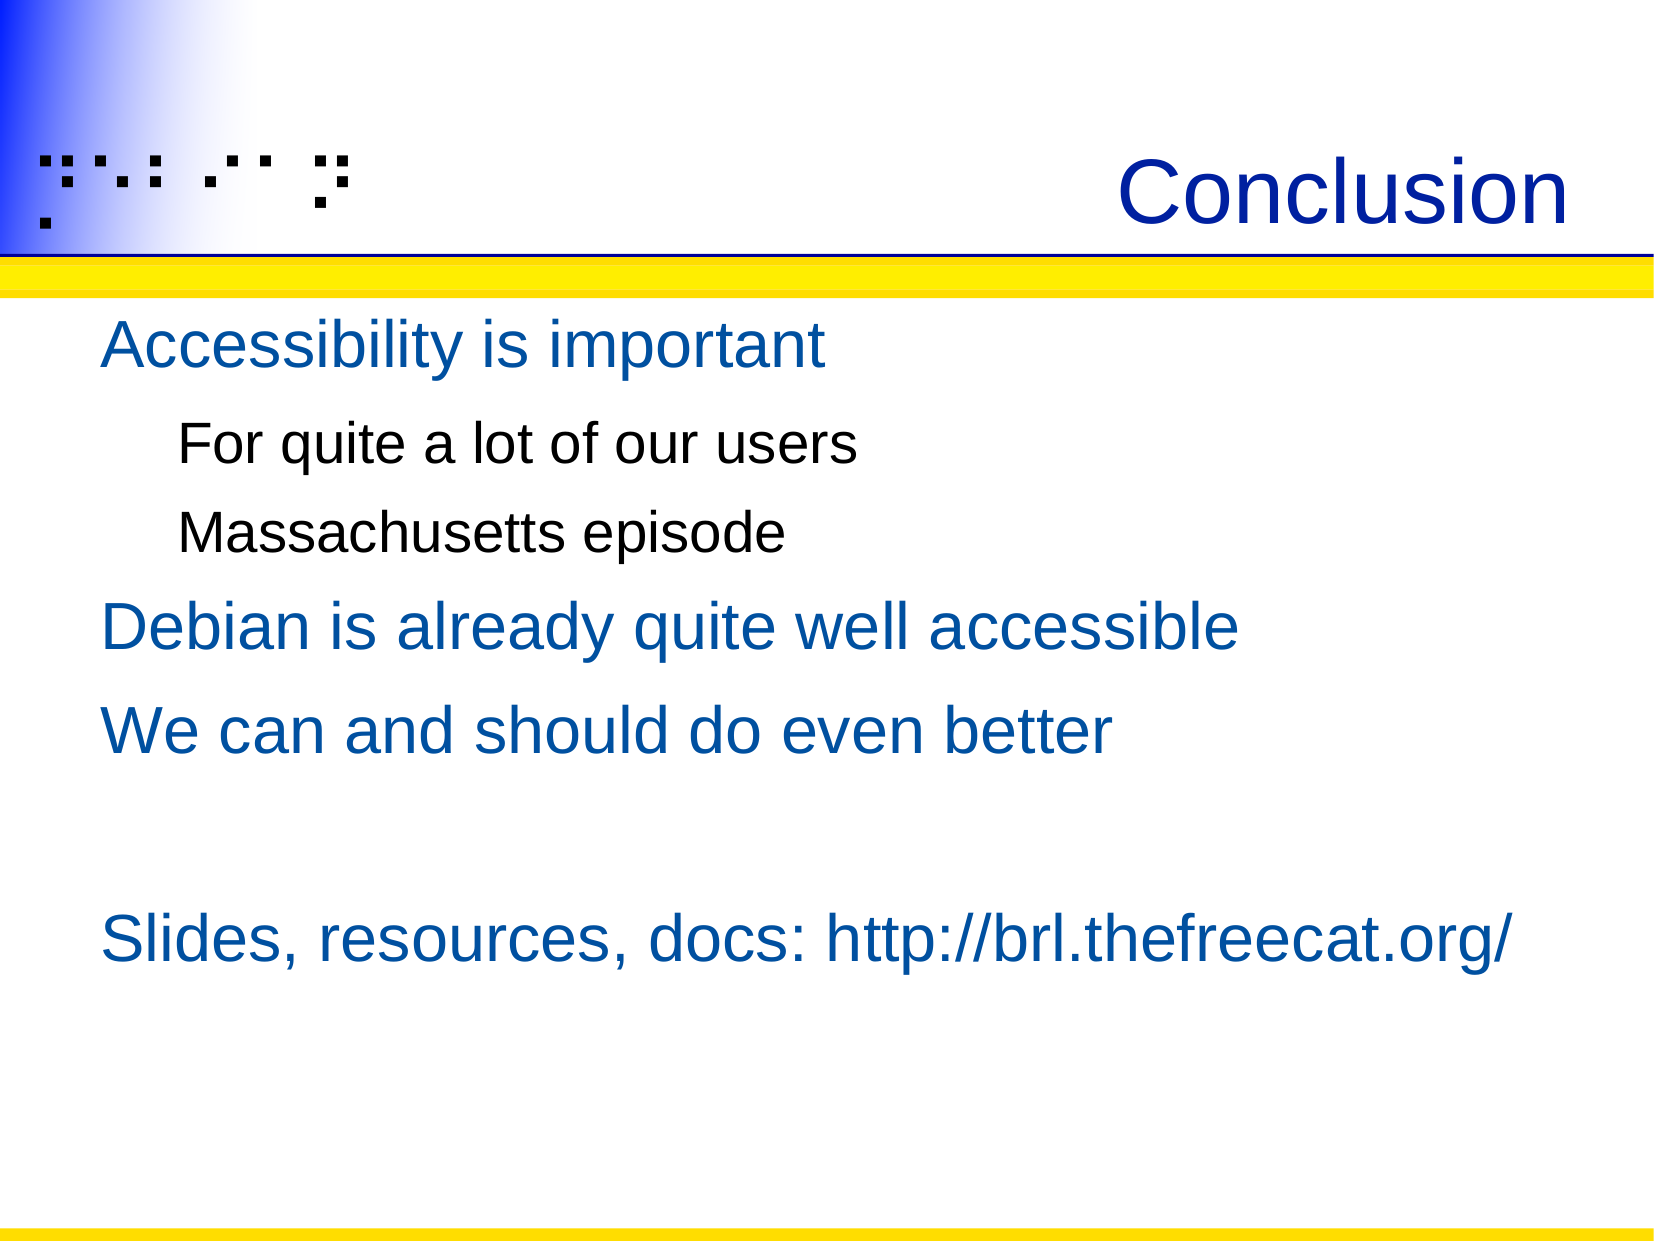

# Conclusion
Accessibility is important
For quite a lot of our users
Massachusetts episode
Debian is already quite well accessible
We can and should do even better
Slides, resources, docs: http://brl.thefreecat.org/